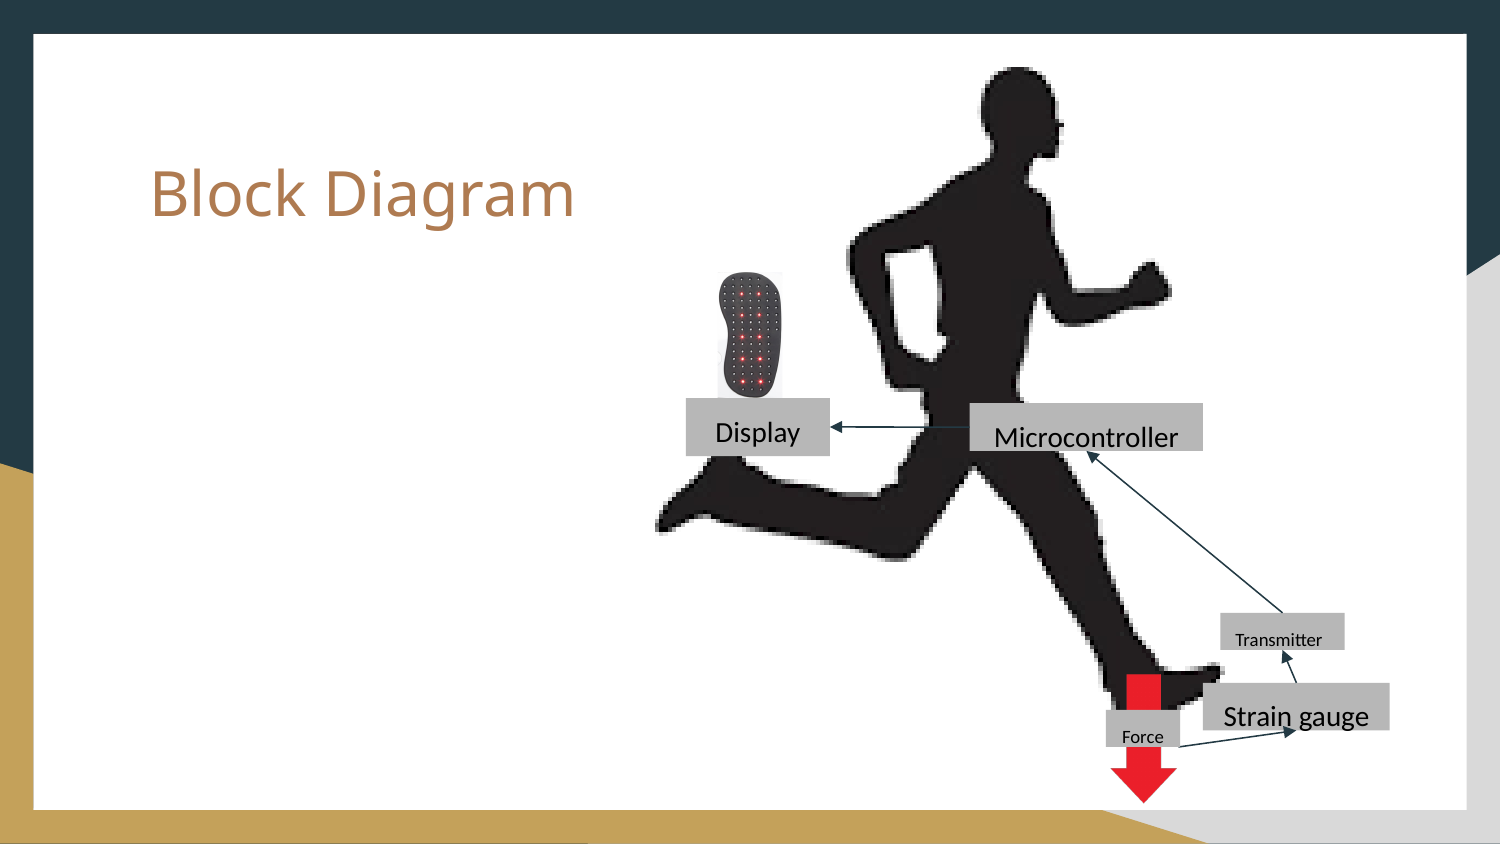

# Block Diagram
Display
Microcontroller
Transmitter
Strain gauge
Force